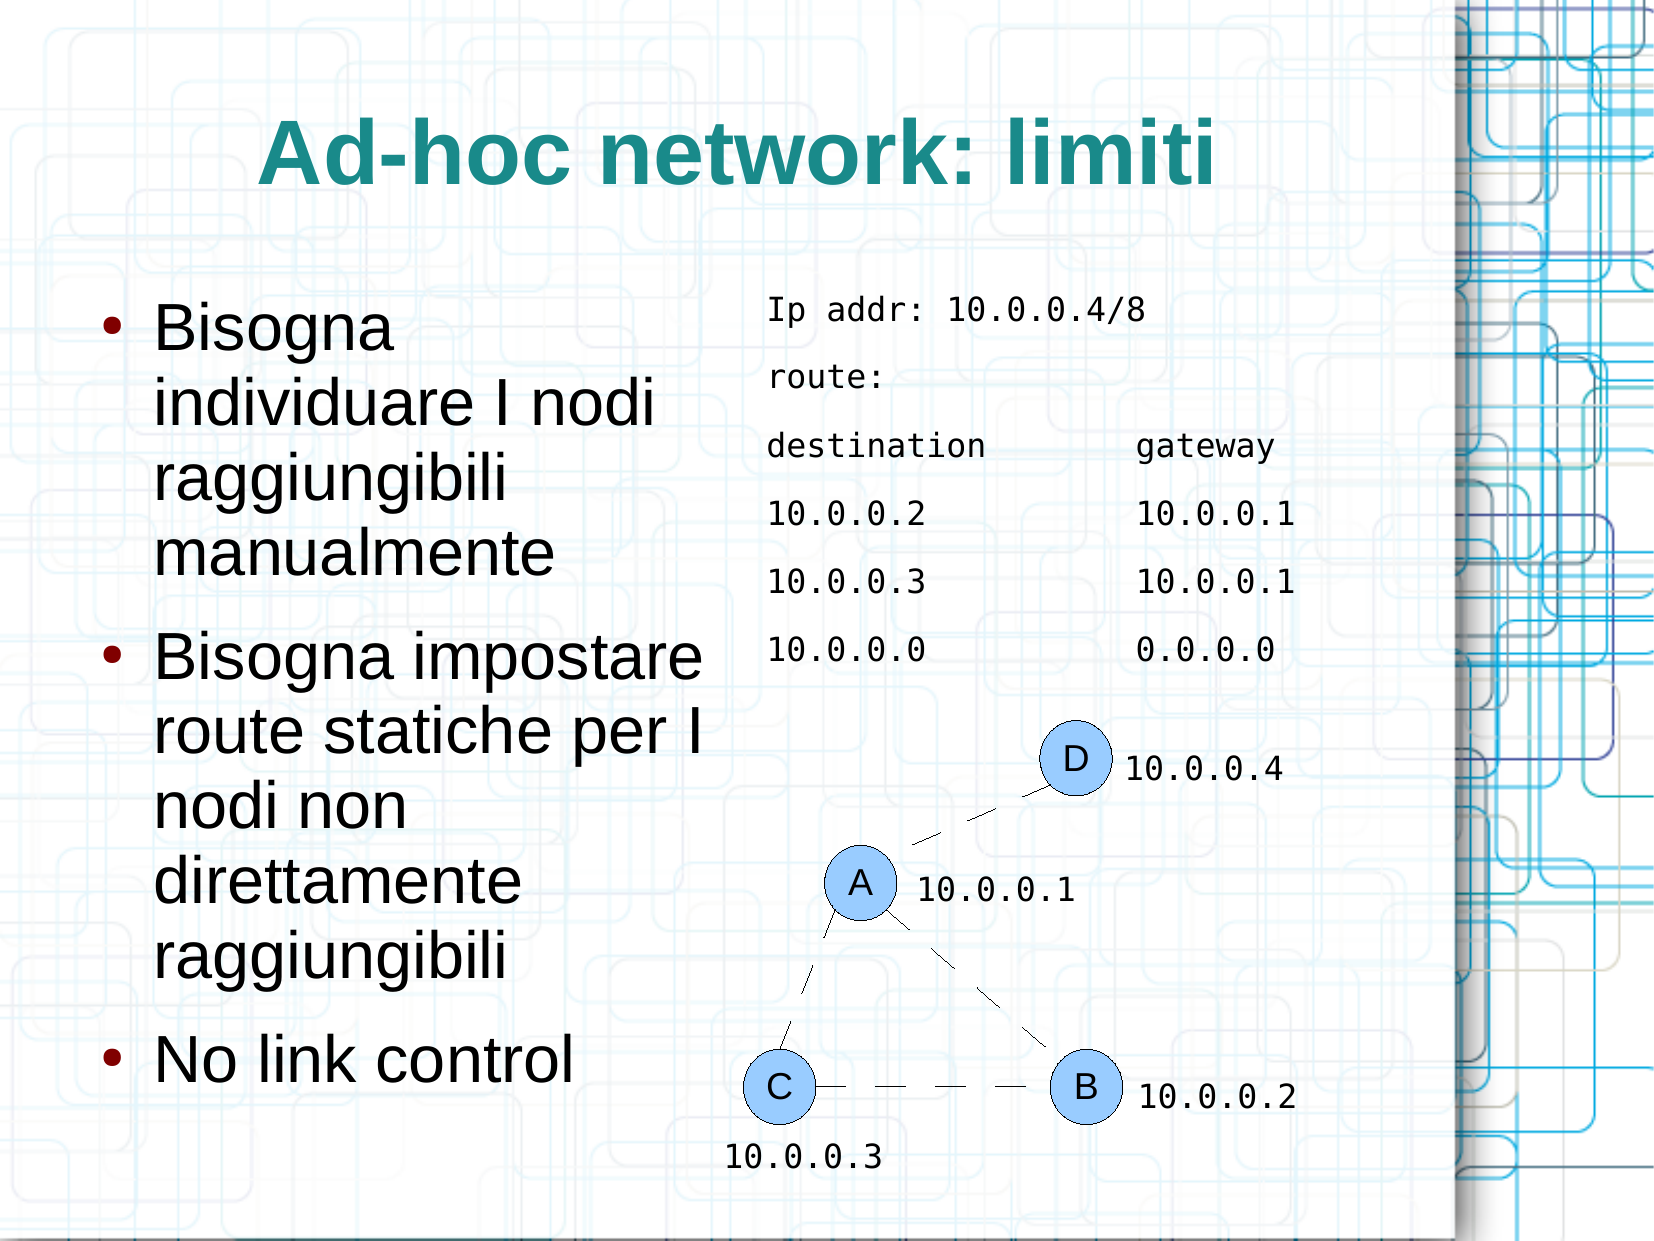

# Ad-hoc network: limiti
Bisogna individuare I nodi raggiungibili manualmente
Bisogna impostare route statiche per I nodi non direttamente raggiungibili
No link control
Ip addr: 10.0.0.4/8
route:
destination			gateway
10.0.0.2			10.0.0.1
10.0.0.3			10.0.0.1
10.0.0.0			0.0.0.0
D
10.0.0.4
A
A
10.0.0.1
C
B
10.0.0.2
10.0.0.3